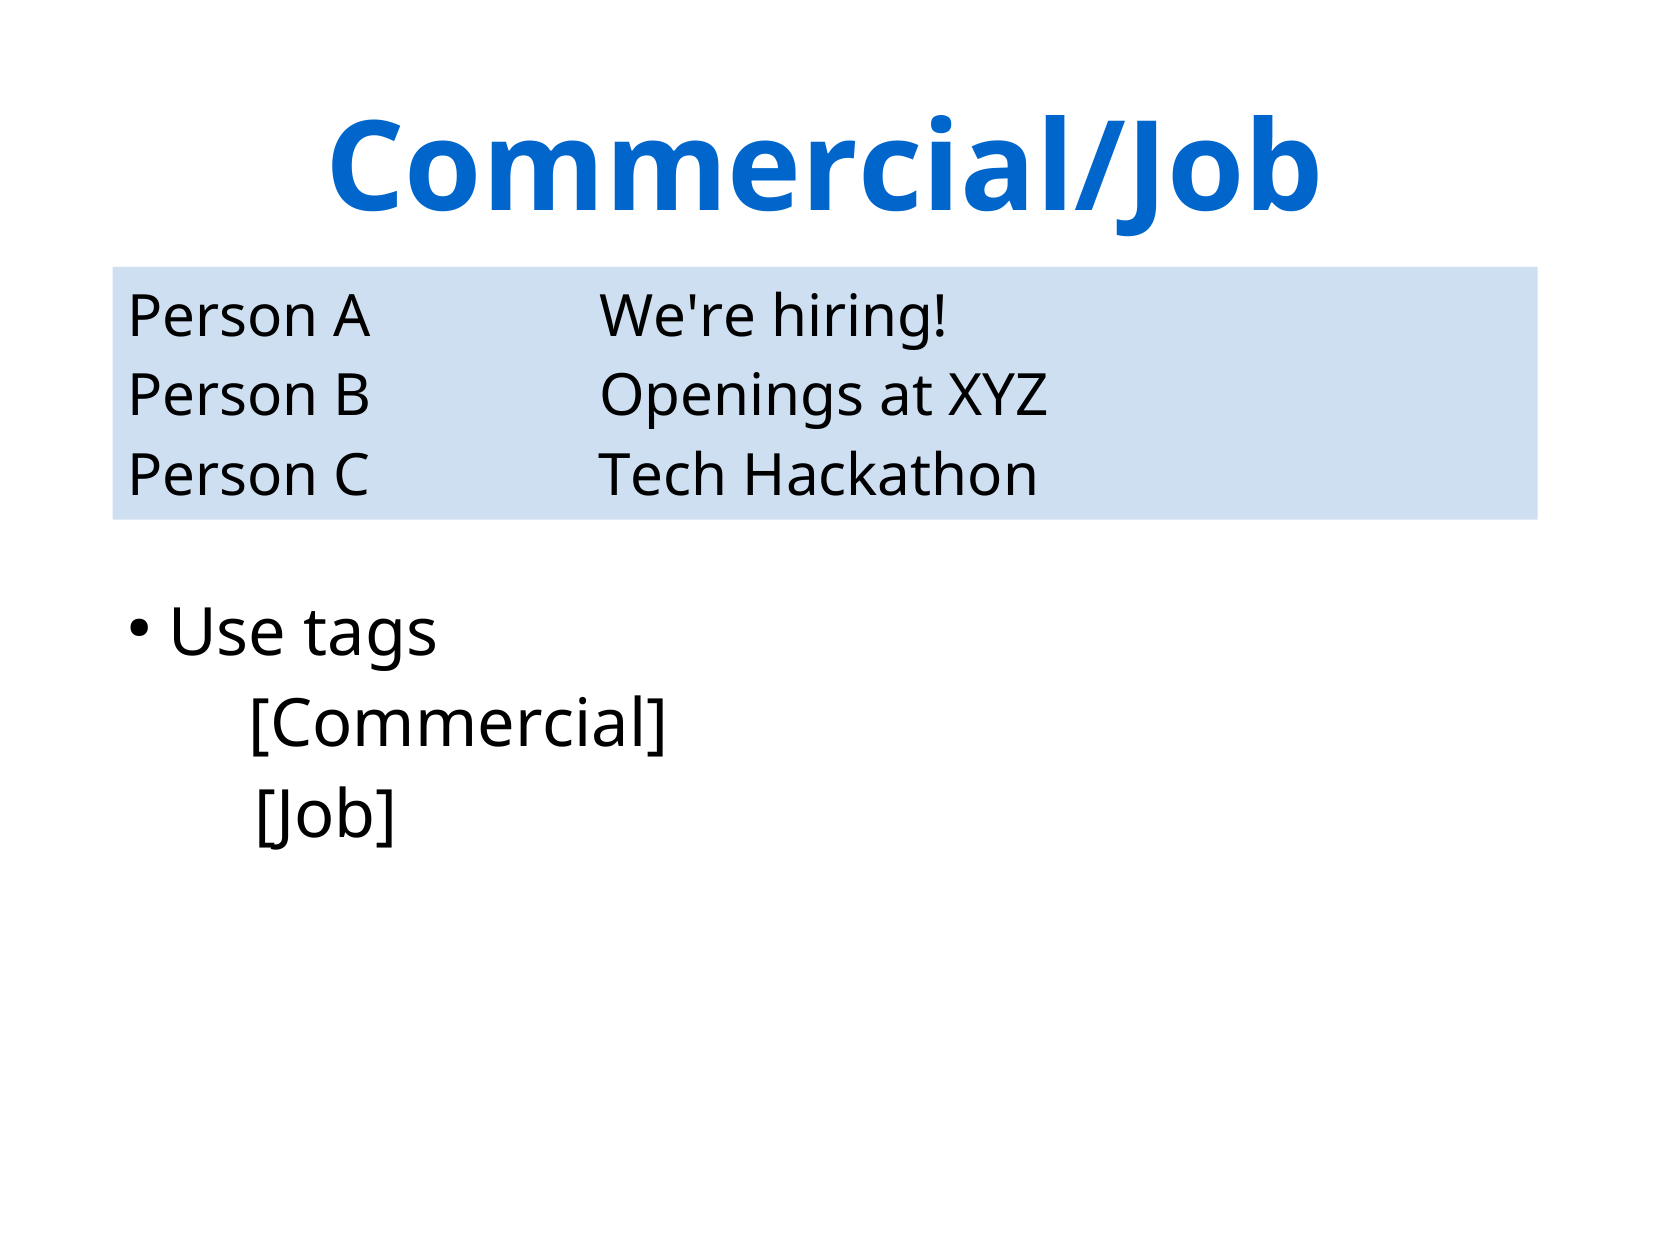

Commercial/Job
Person A We're hiring!
Person B Openings at XYZ
Person C Tech Hackathon
 Use tags
 [Commercial]
 [Job]